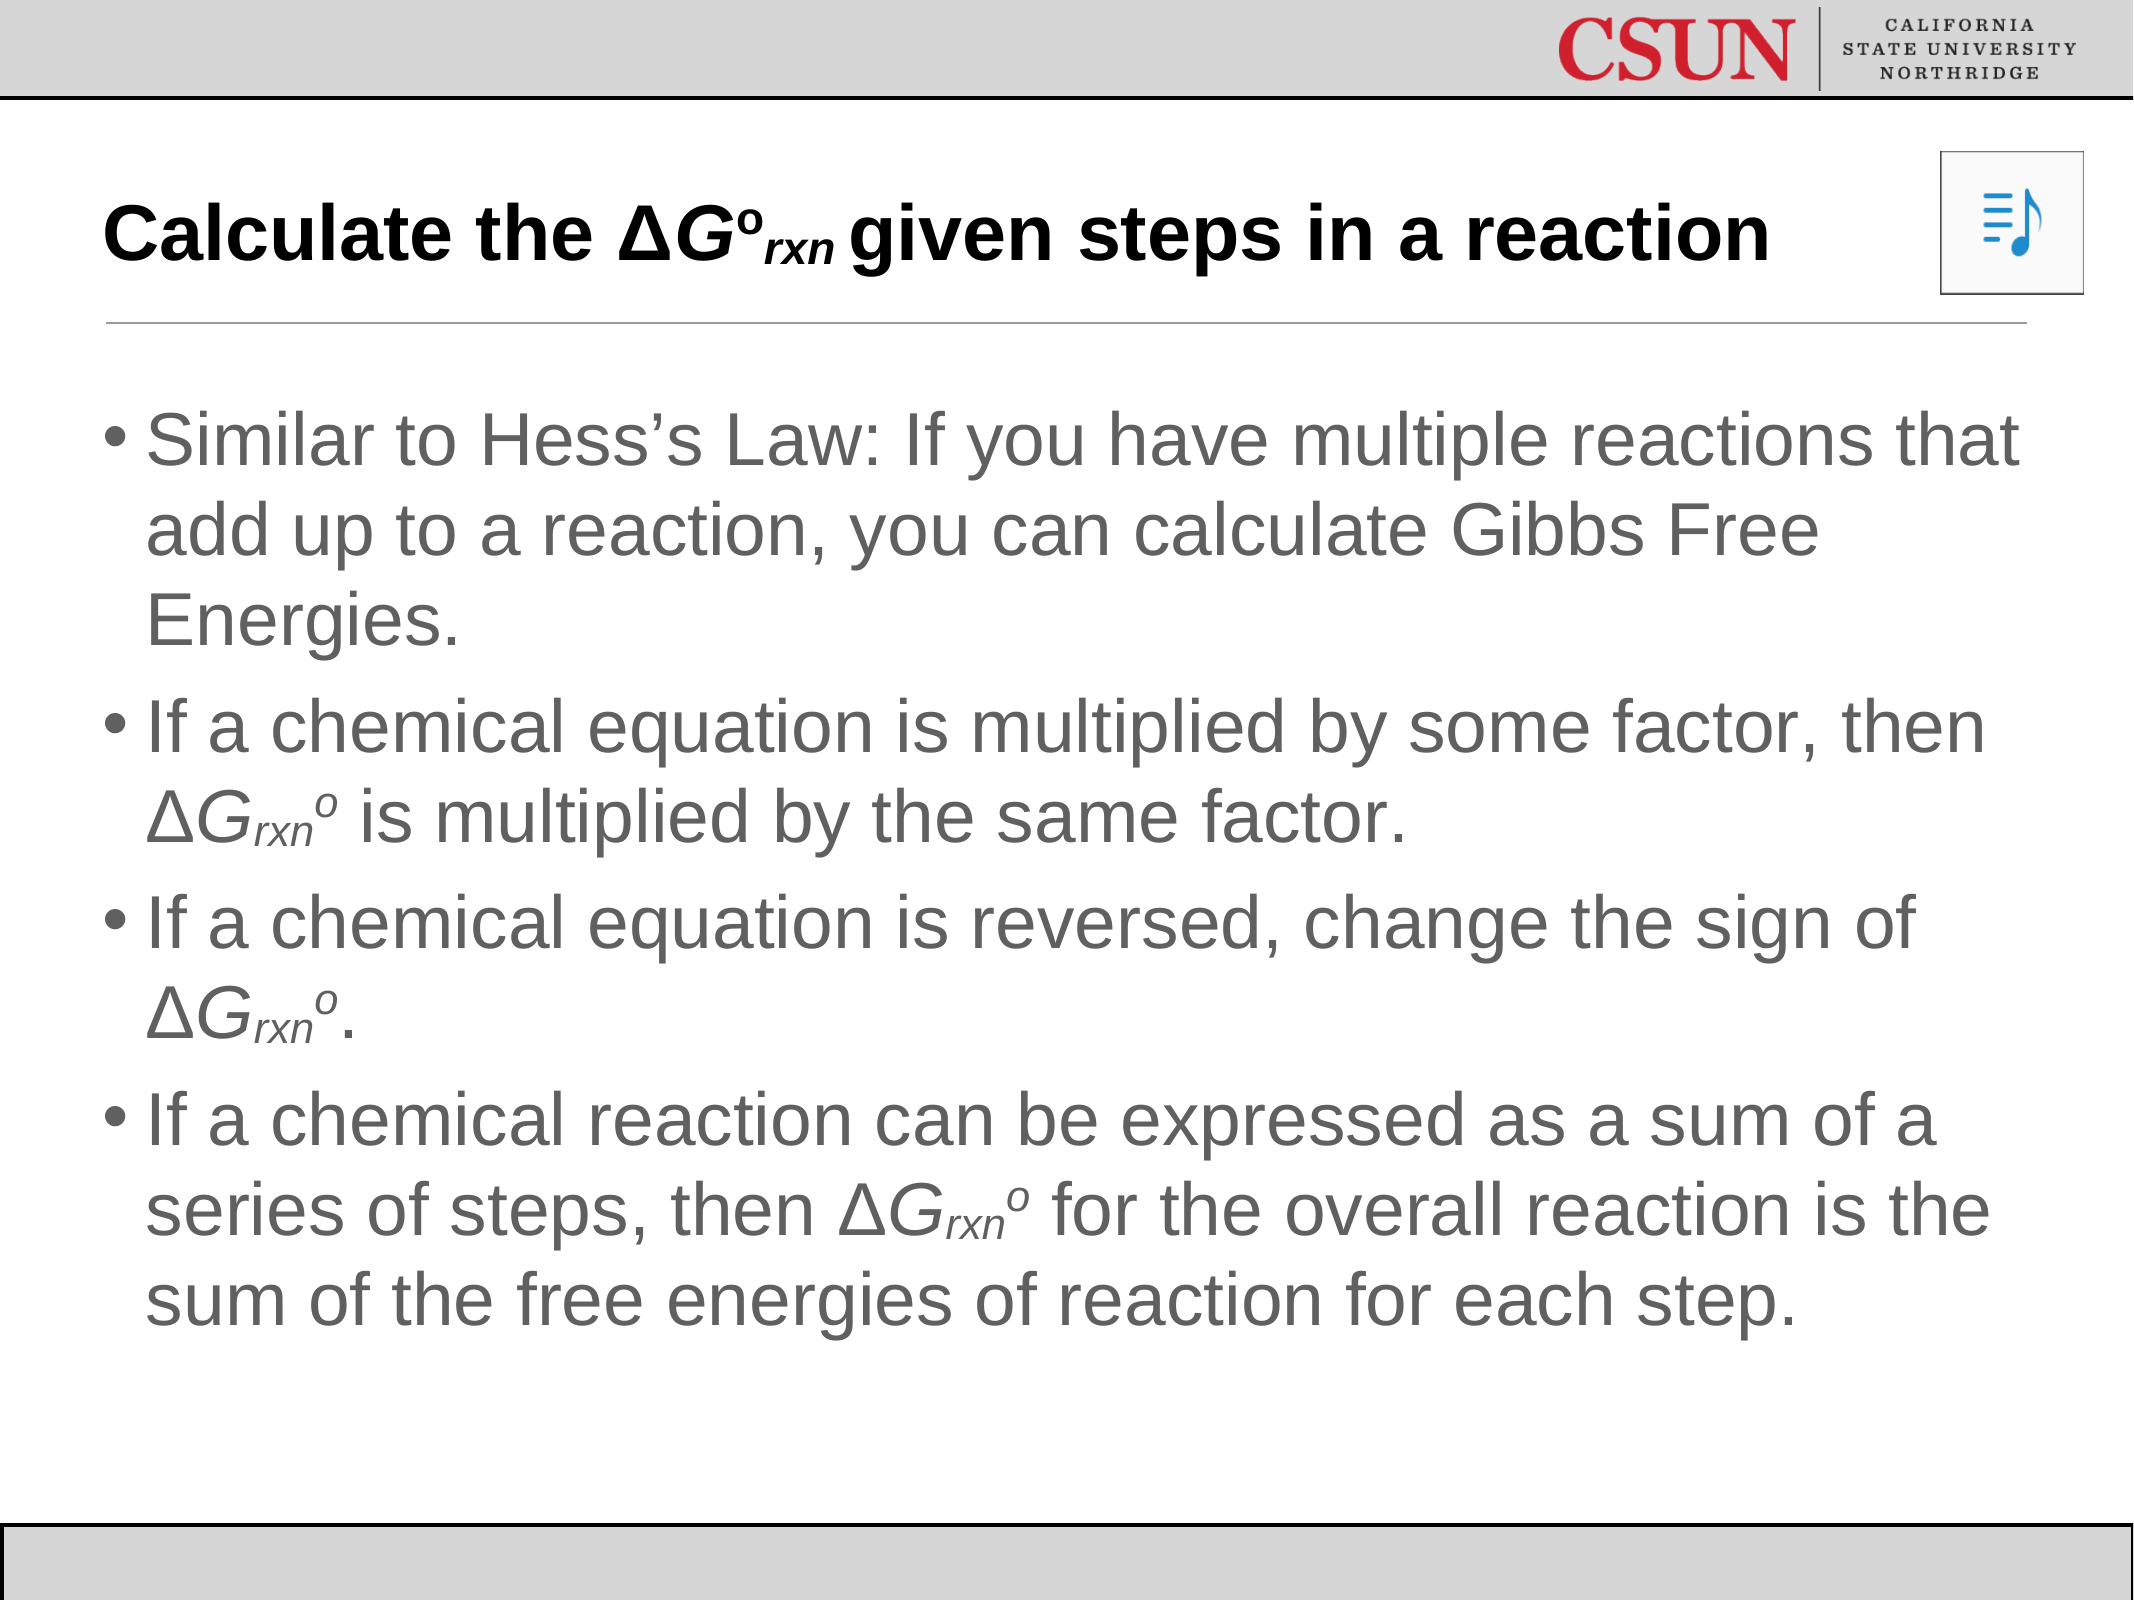

Calculate the ΔGorxn given steps in a reaction
# Similar to Hess’s Law: If you have multiple reactions that add up to a reaction, you can calculate Gibbs Free Energies.
If a chemical equation is multiplied by some factor, then ΔGrxno is multiplied by the same factor.
If a chemical equation is reversed, change the sign of ΔGrxno.
If a chemical reaction can be expressed as a sum of a series of steps, then ΔGrxno for the overall reaction is the sum of the free energies of reaction for each step.